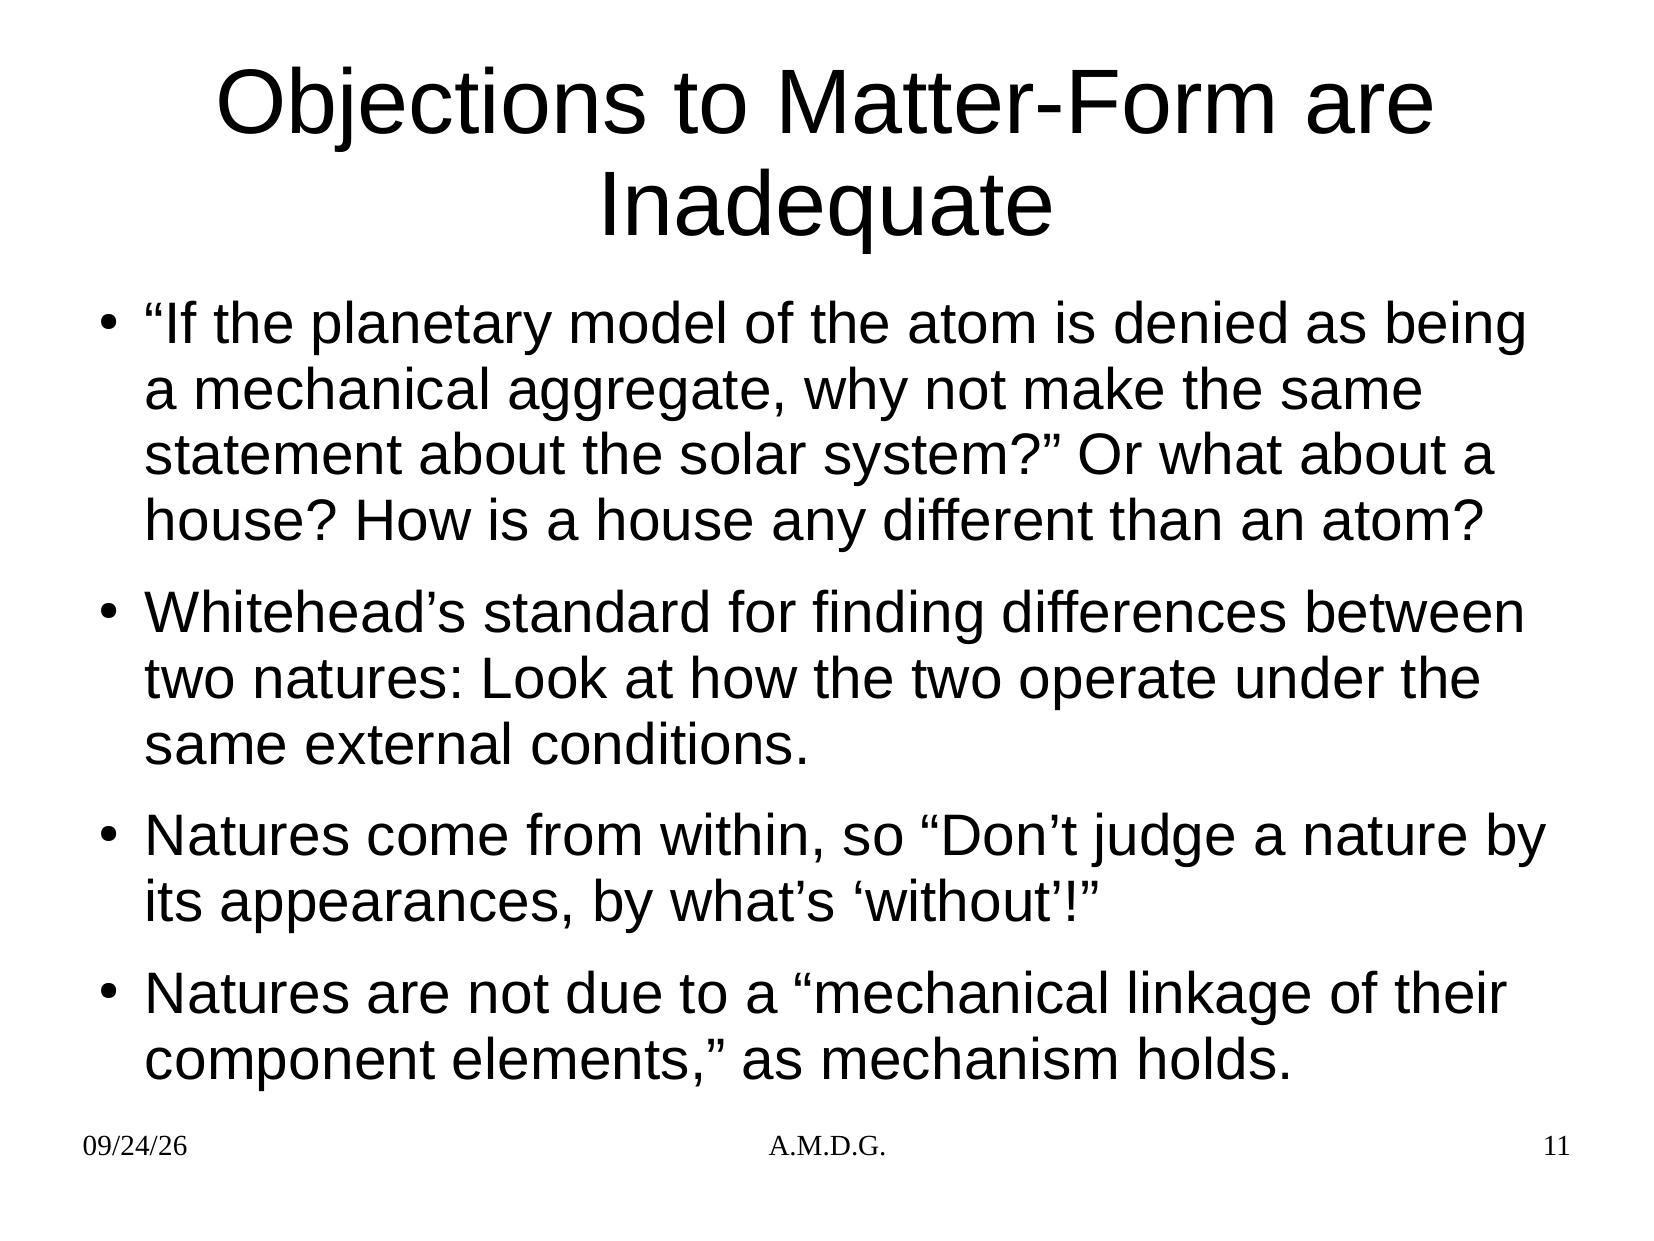

# Objections to Matter-Form are Inadequate
“If the planetary model of the atom is denied as being a mechanical aggregate, why not make the same statement about the solar system?” Or what about a house? How is a house any different than an atom?
Whitehead’s standard for finding differences between two natures: Look at how the two operate under the same external conditions.
Natures come from within, so “Don’t judge a nature by its appearances, by what’s ‘without’!”
Natures are not due to a “mechanical linkage of their component elements,” as mechanism holds.
`
A.M.D.G.
11